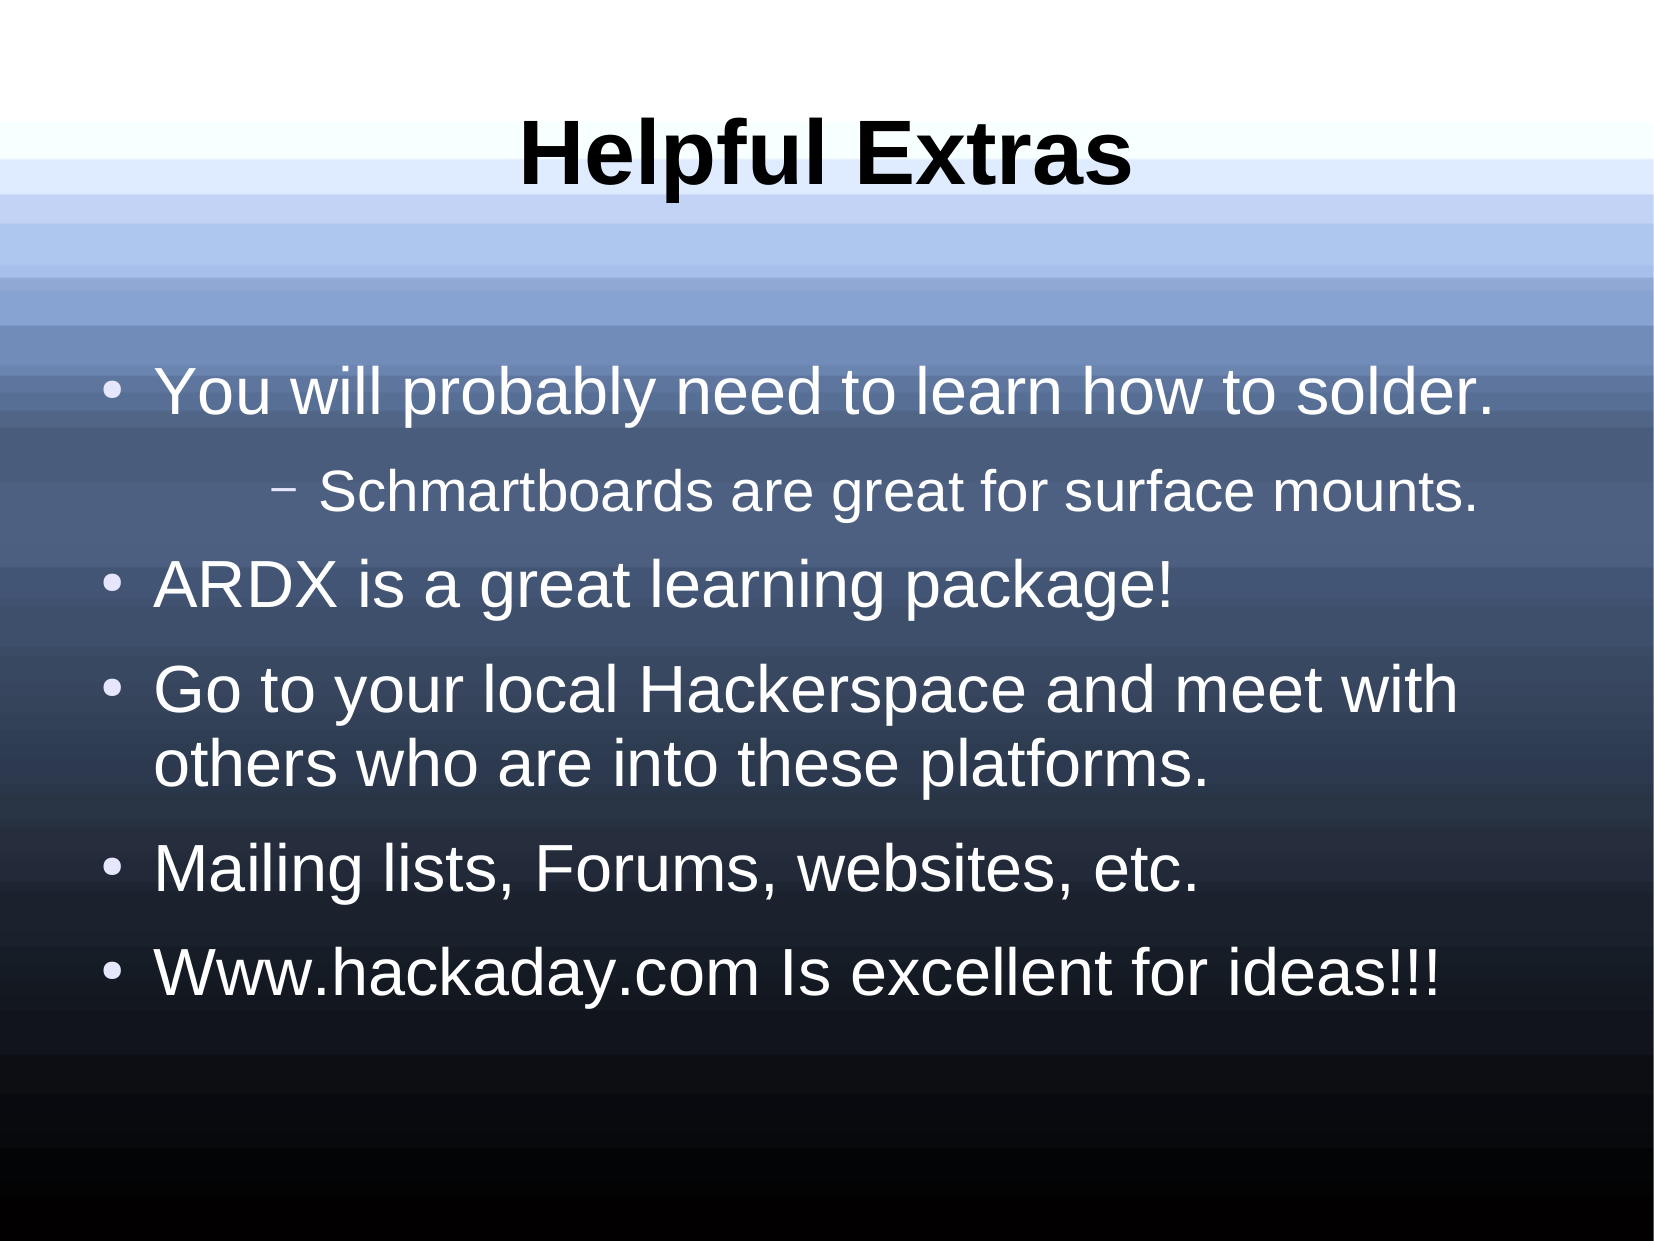

# Helpful Extras
You will probably need to learn how to solder.
Schmartboards are great for surface mounts.
ARDX is a great learning package!
Go to your local Hackerspace and meet with others who are into these platforms.
Mailing lists, Forums, websites, etc.
Www.hackaday.com Is excellent for ideas!!!